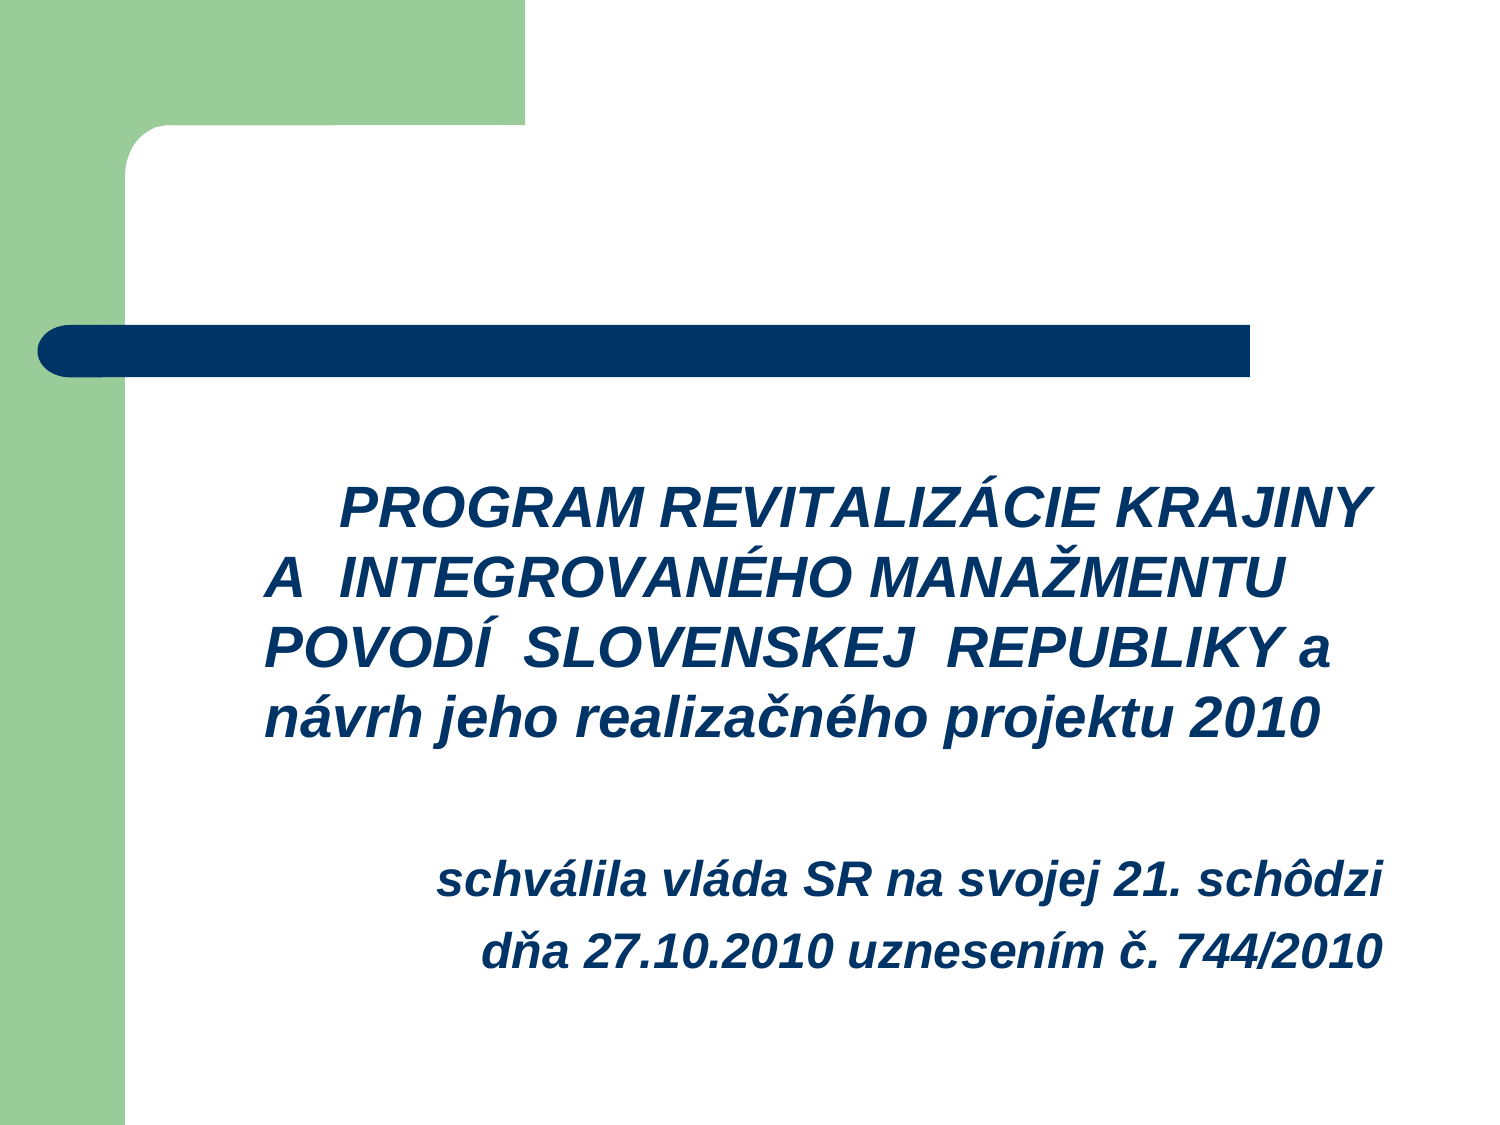

# PROGRAM REVITALIZÁCIE KRAJINY A  INTEGROVANÉHO MANAŽMENTU POVODÍ SLOVENSKEJ REPUBLIKY a návrh jeho realizačného projektu 2010
schválila vláda SR na svojej 21. schôdzi
dňa 27.10.2010 uznesením č. 744/2010